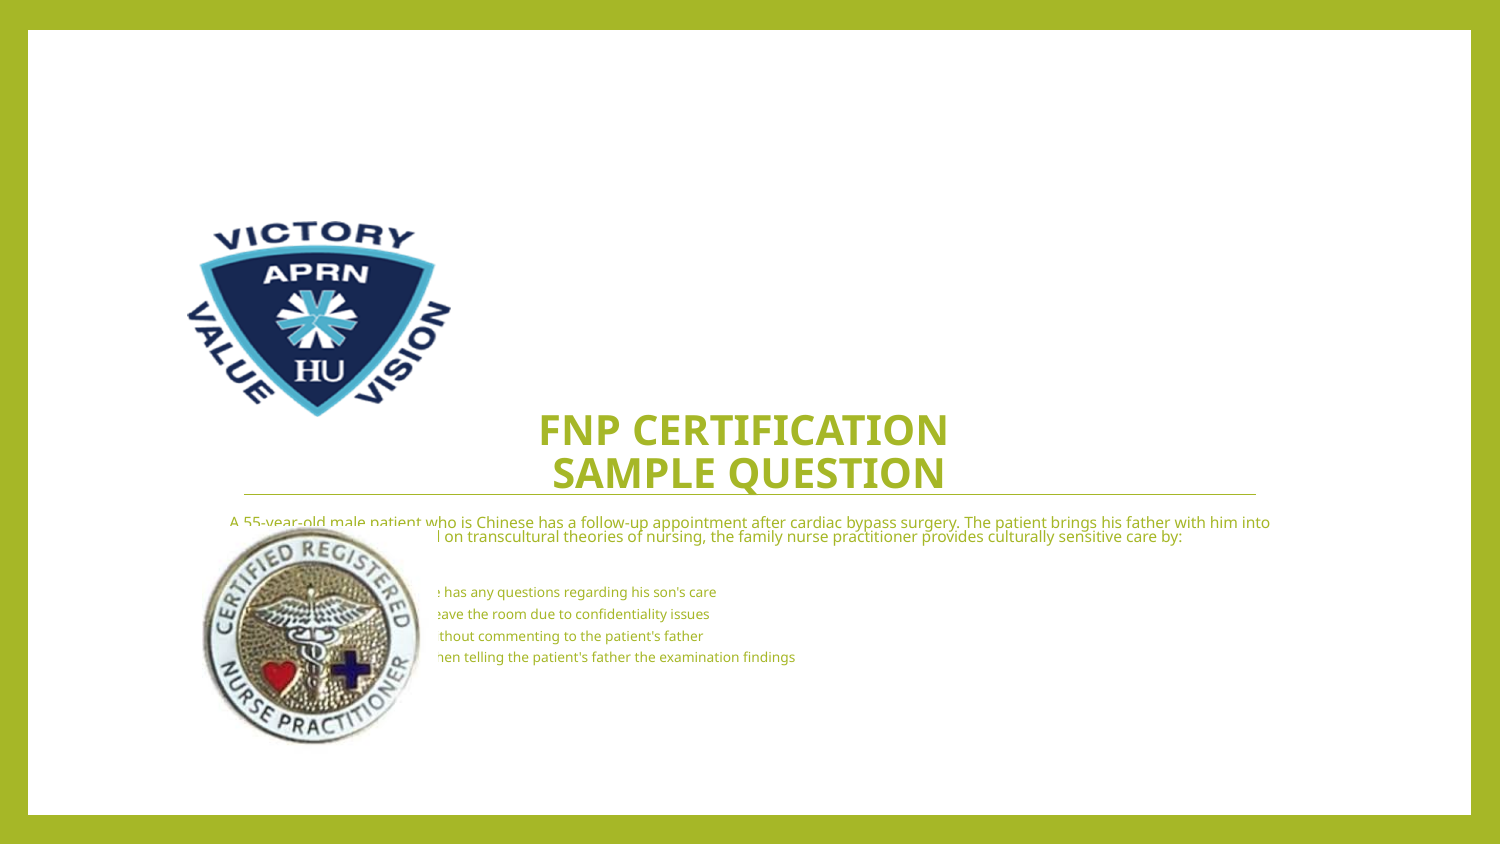

# FNP Certification SAMPLE Question
 A 55-year-old male patient who is Chinese has a follow-up appointment after cardiac bypass surgery. The patient brings his father with him into the examination room. Based on transcultural theories of nursing, the family nurse practitioner provides culturally sensitive care by:
a. asking the patient's father if he has any questions regarding his son's care
b. asking the patient's father to leave the room due to confidentiality issues
c. performing the examination without commenting to the patient's father
d. performing the examination, then telling the patient's father the examination findings